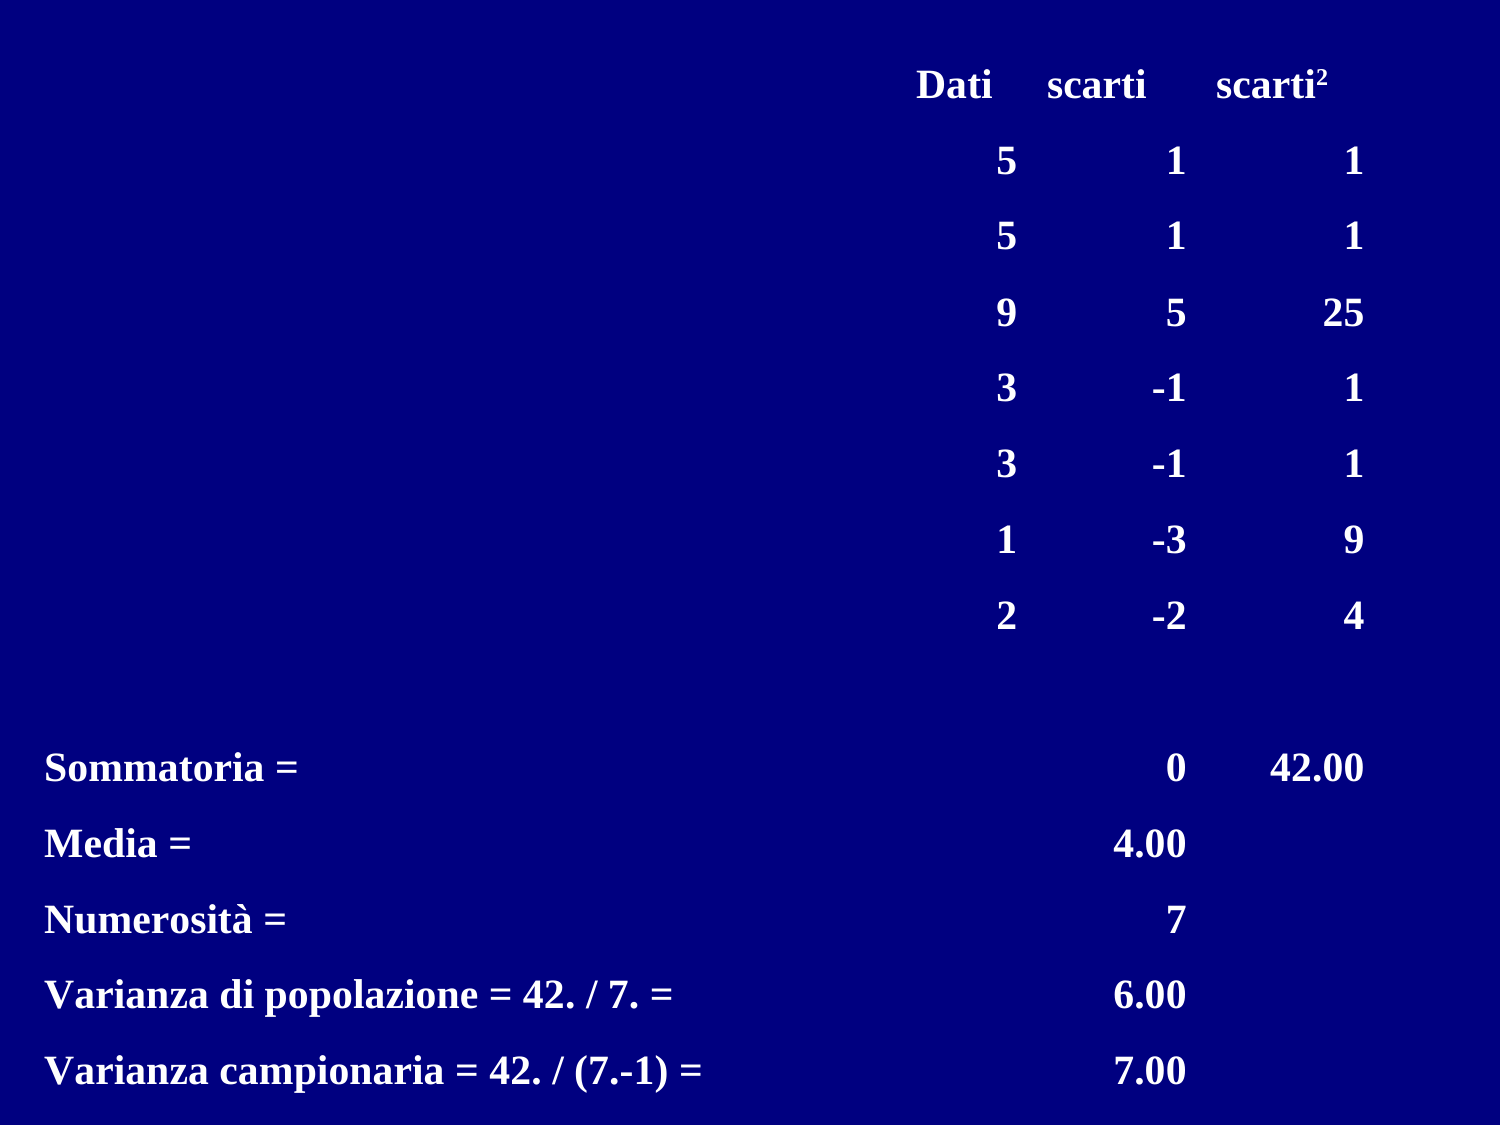

| | Dati | scarti | scarti2 |
| --- | --- | --- | --- |
| | 5 | 1 | 1 |
| | 5 | 1 | 1 |
| | 9 | 5 | 25 |
| | 3 | -1 | 1 |
| | 3 | -1 | 1 |
| | 1 | -3 | 9 |
| | 2 | -2 | 4 |
| | | | |
| Sommatoria = | | 0 | 42.00 |
| Media = | | 4.00 | |
| Numerosità = | | 7 | |
| Varianza di popolazione = 42. / 7. = | | 6.00 | |
| Varianza campionaria = 42. / (7.-1) = | | 7.00 | |
| Devianza di popolazione = | | 2.45 | |
| Devianza campionaria = | | 2.65 | |
| | Dati | scarti | scarti2 |